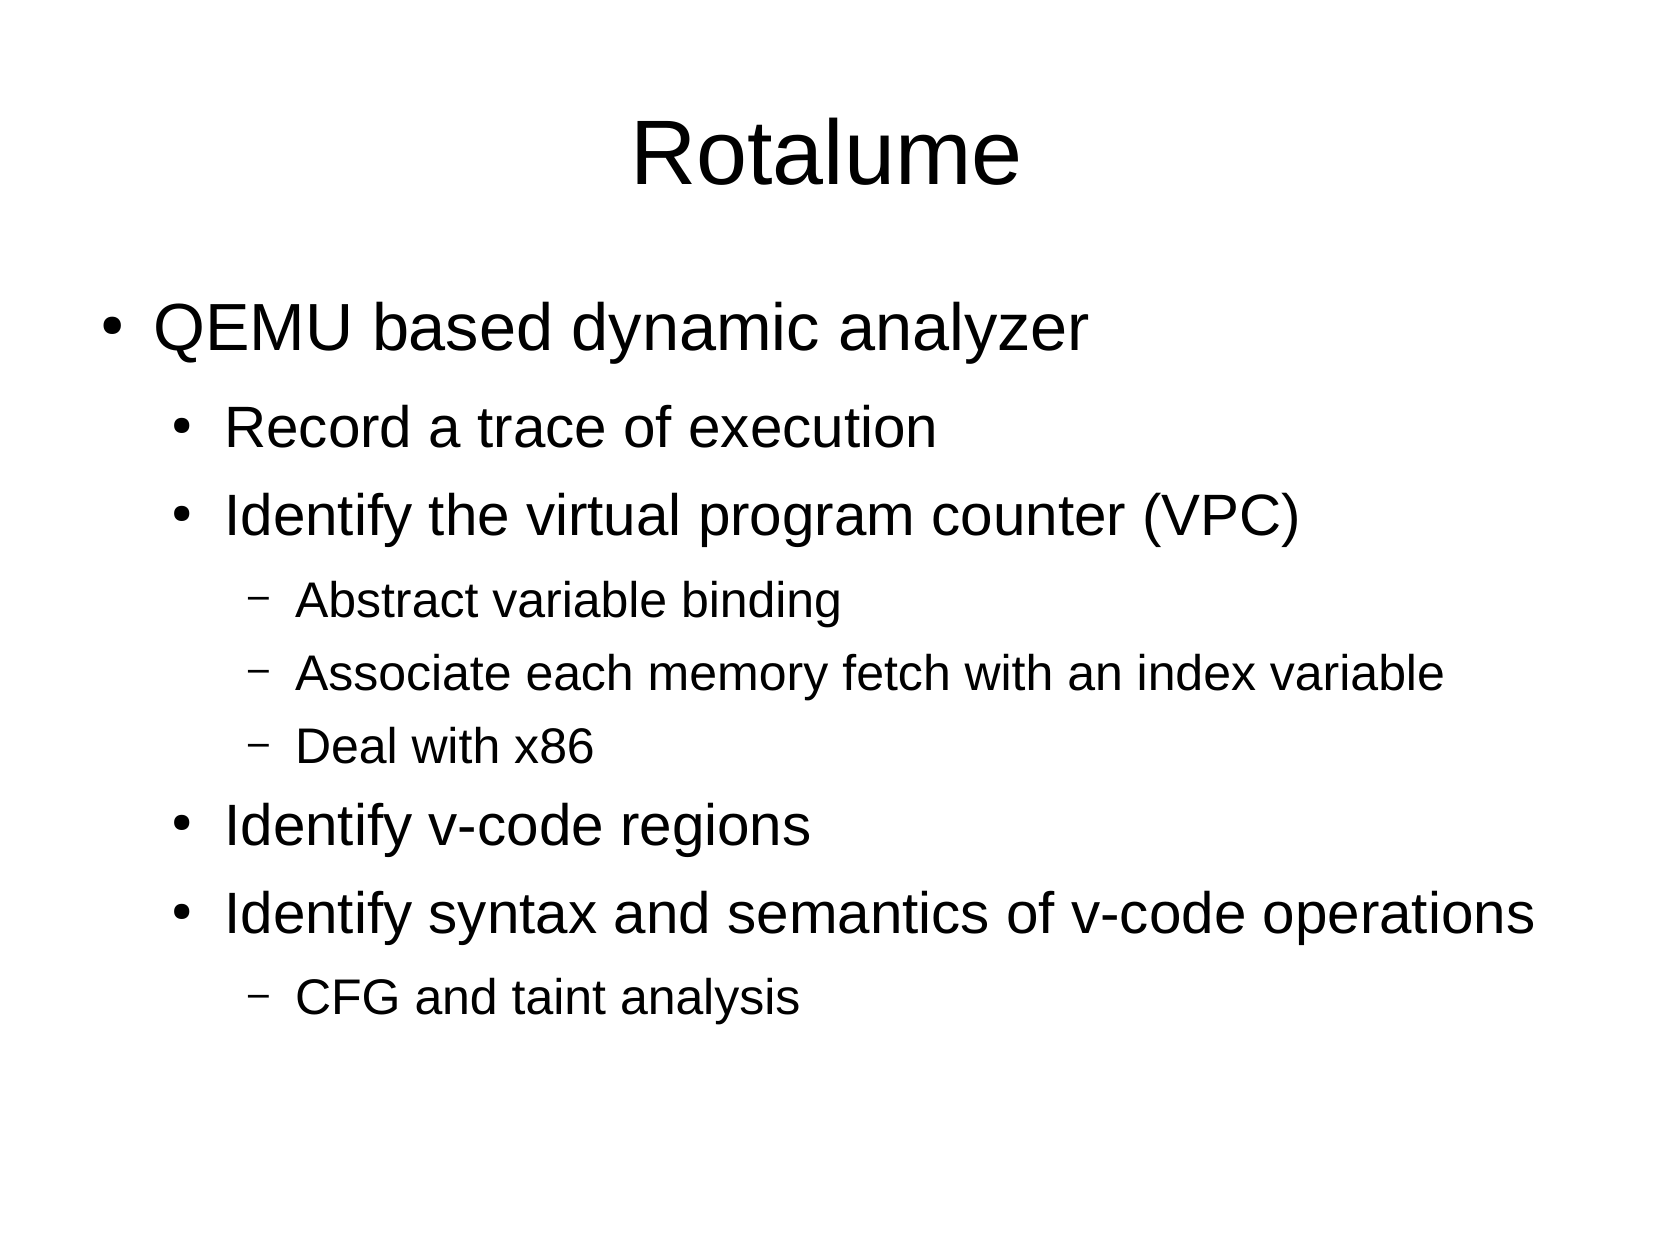

# Rotalume
QEMU based dynamic analyzer
Record a trace of execution
Identify the virtual program counter (VPC)
Abstract variable binding
Associate each memory fetch with an index variable
Deal with x86
Identify v-code regions
Identify syntax and semantics of v-code operations
CFG and taint analysis